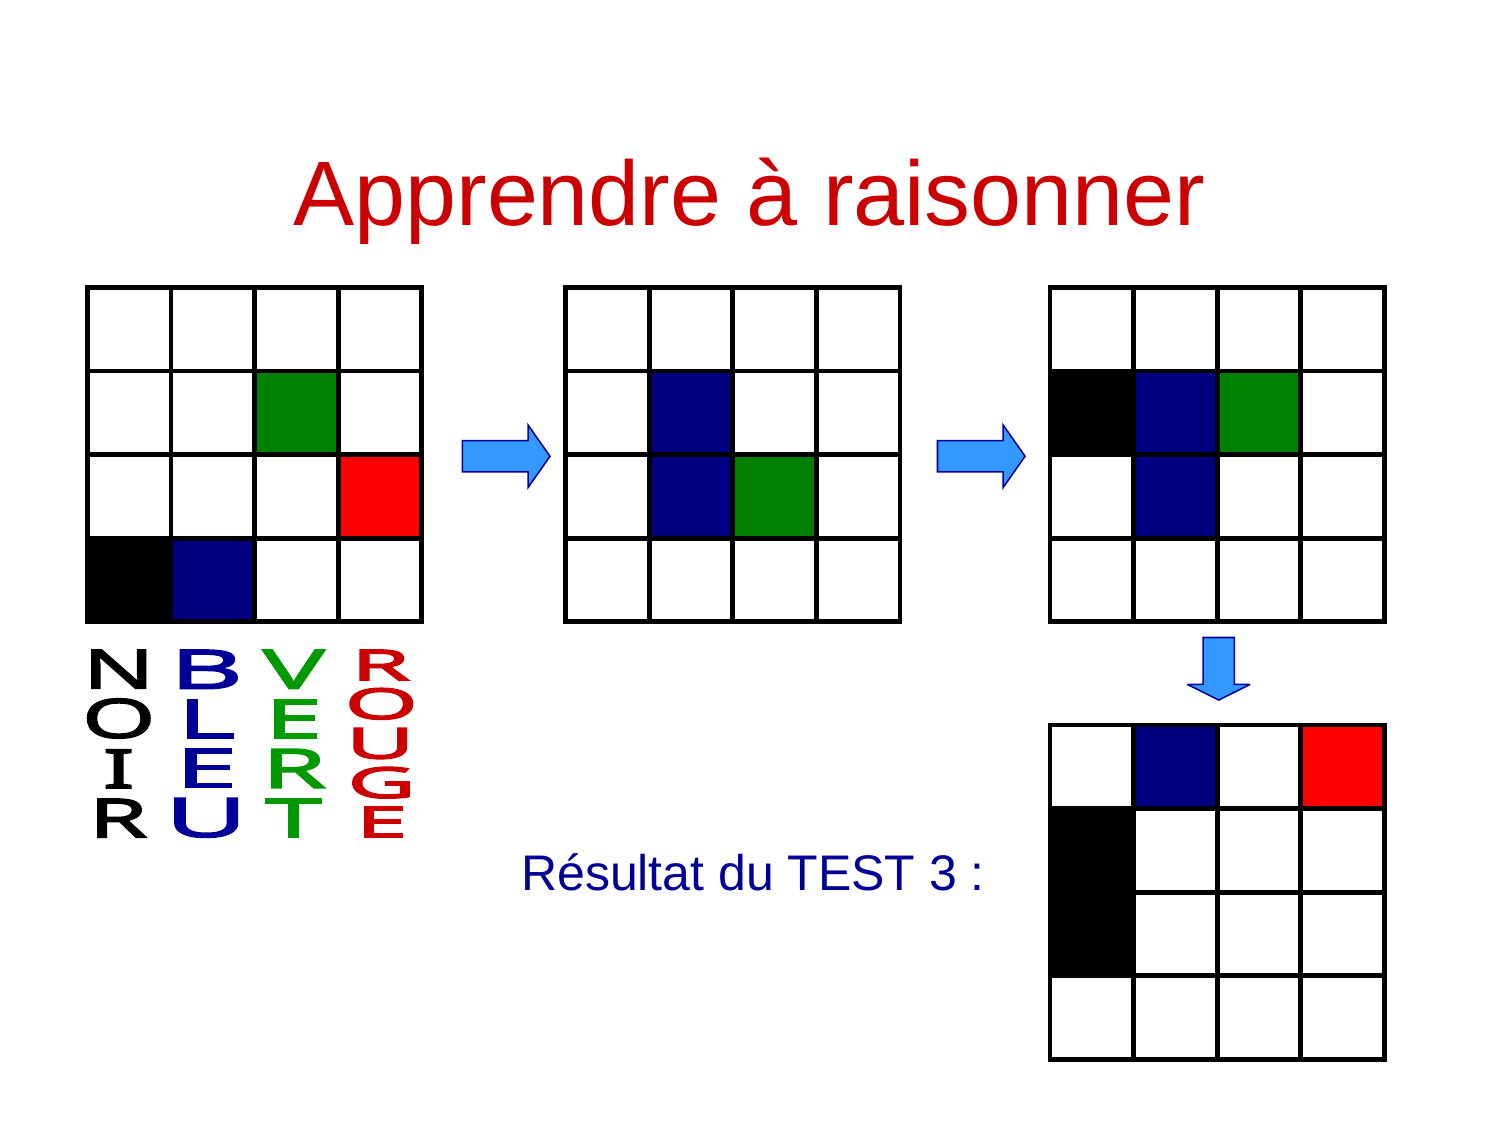

# Apprendre à raisonner
NOIR
BLEU
VERT
ROUGE
Résultat du TEST 3 :